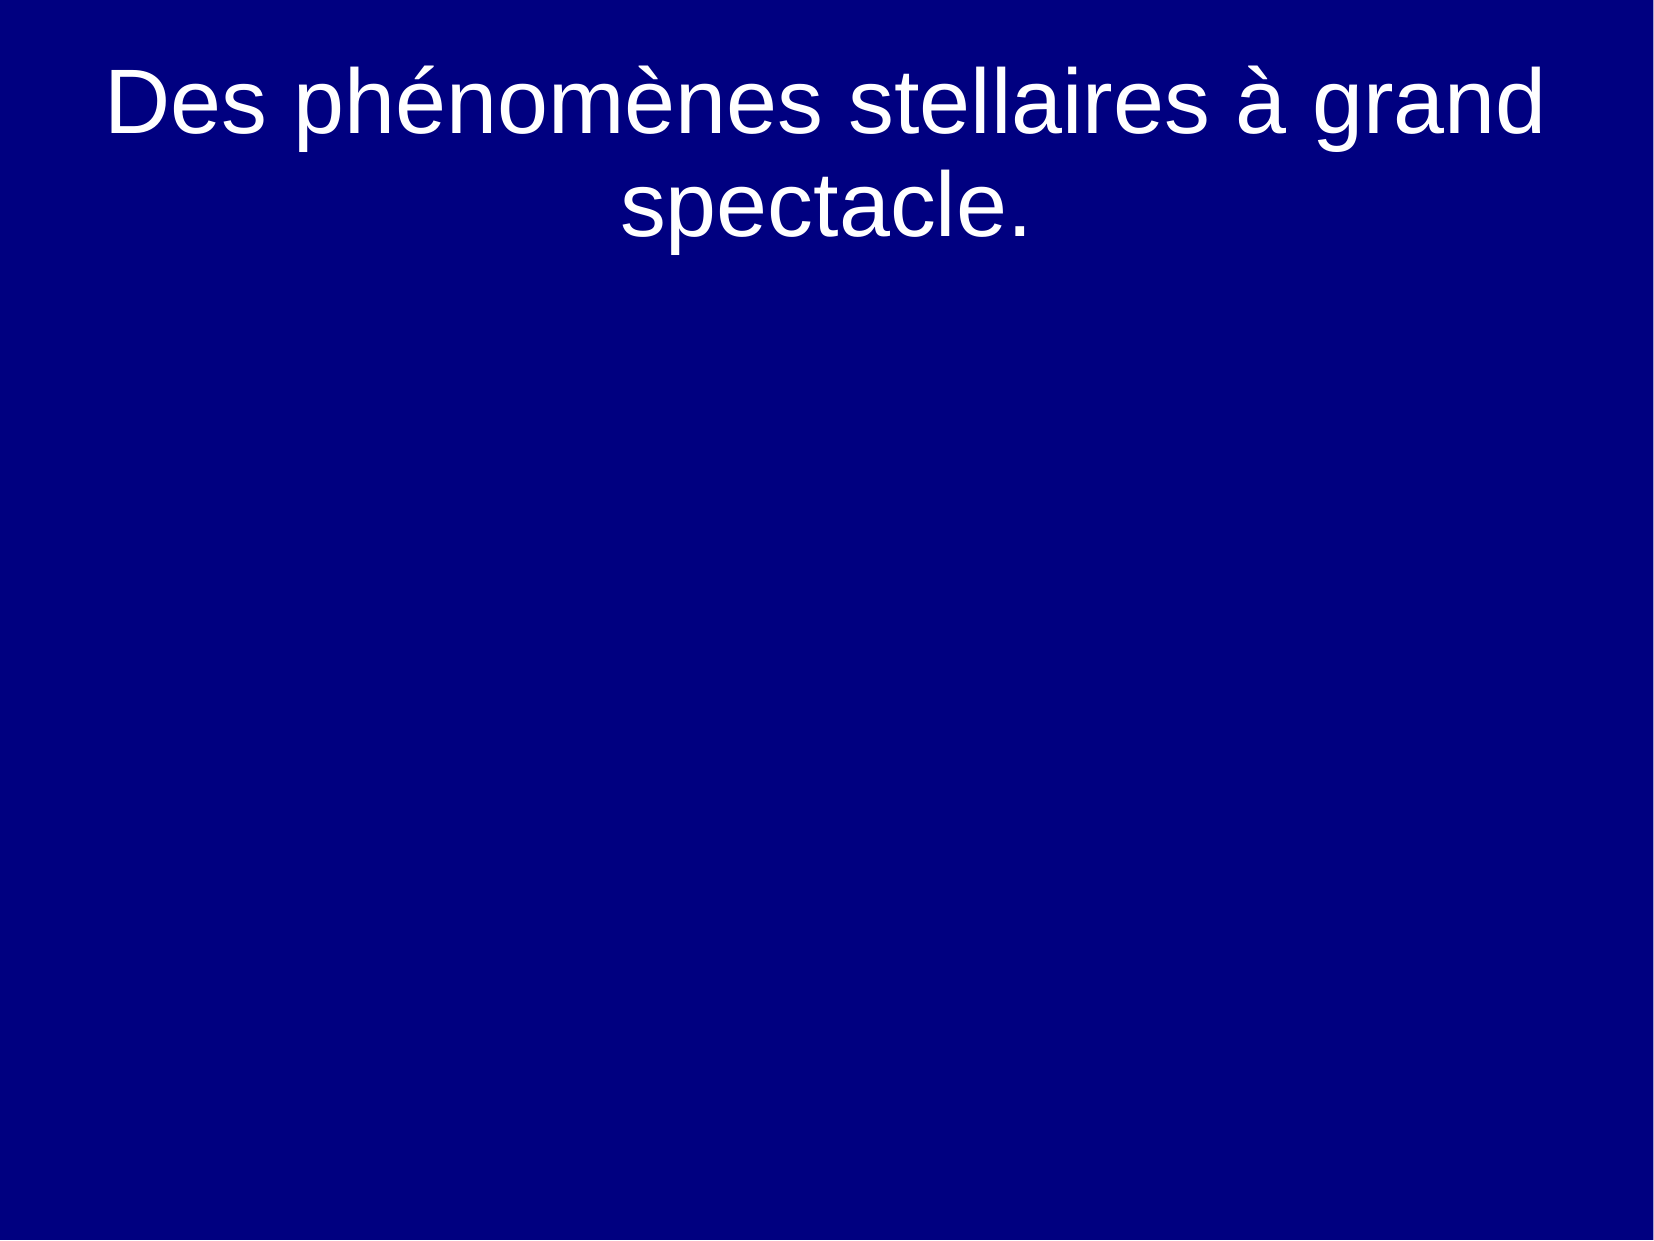

# Des phénomènes stellaires à grand spectacle.